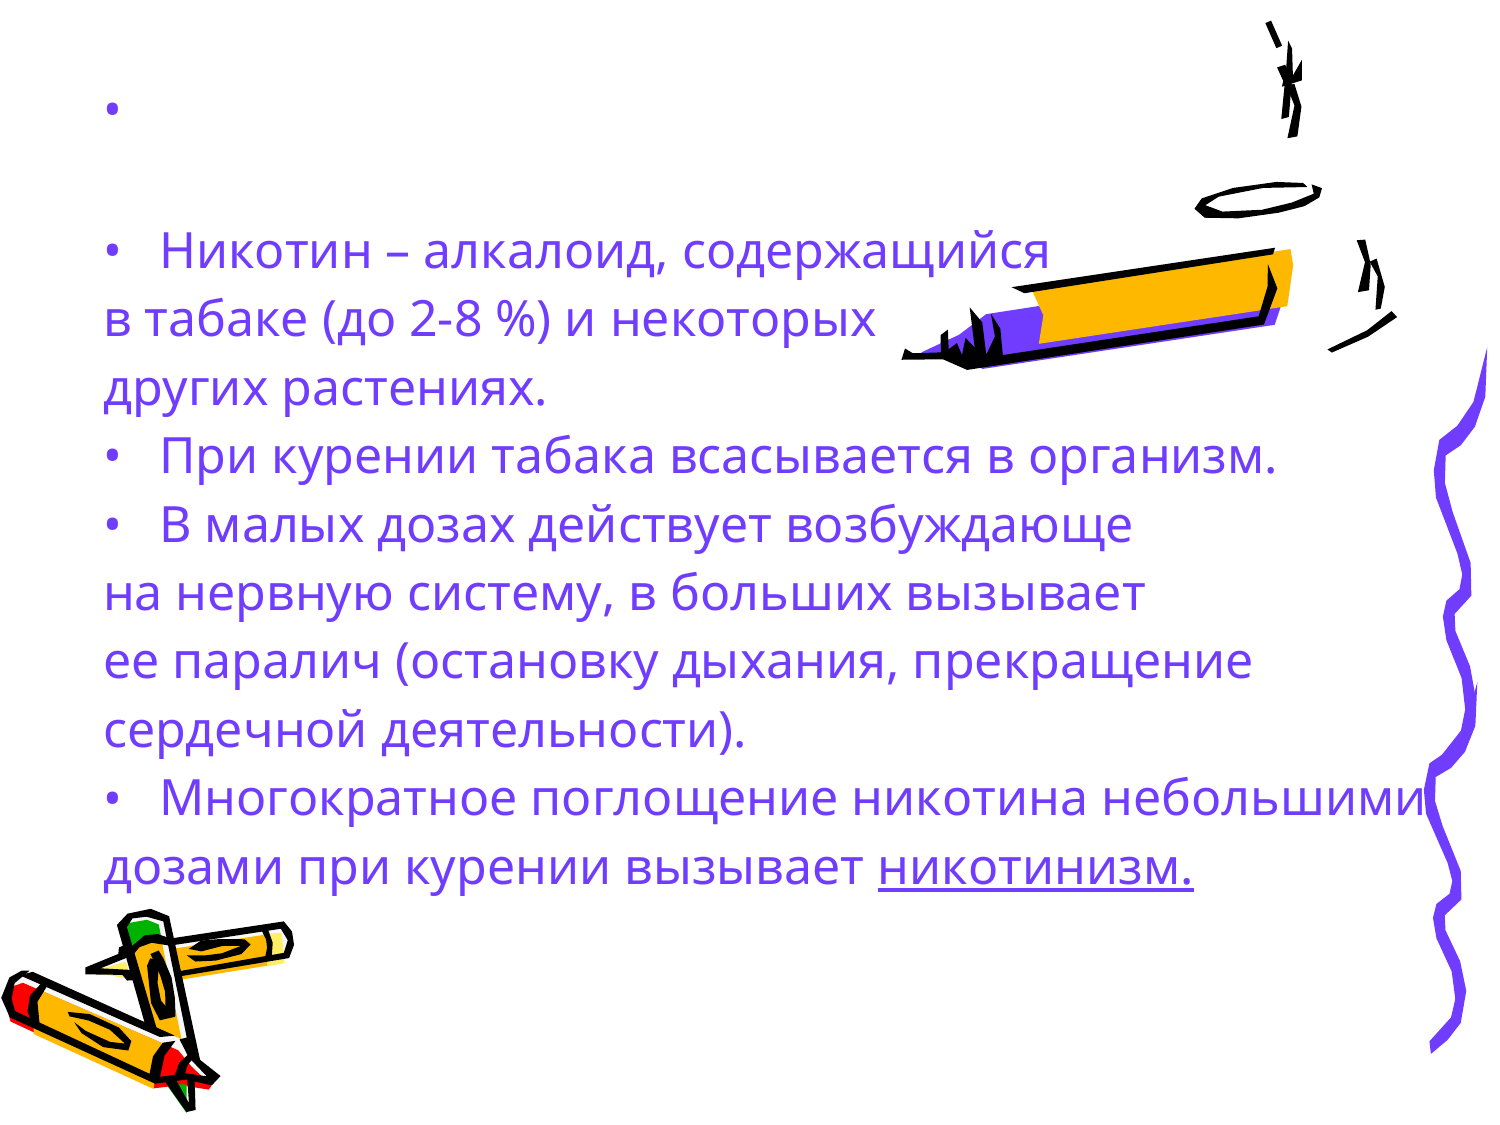

#
Никотин – алкалоид, содержащийся
в табаке (до 2-8 %) и некоторых
других растениях.
При курении табака всасывается в организм.
В малых дозах действует возбуждающе
на нервную систему, в больших вызывает
ее паралич (остановку дыхания, прекращение
сердечной деятельности).
Многократное поглощение никотина небольшими
дозами при курении вызывает никотинизм.